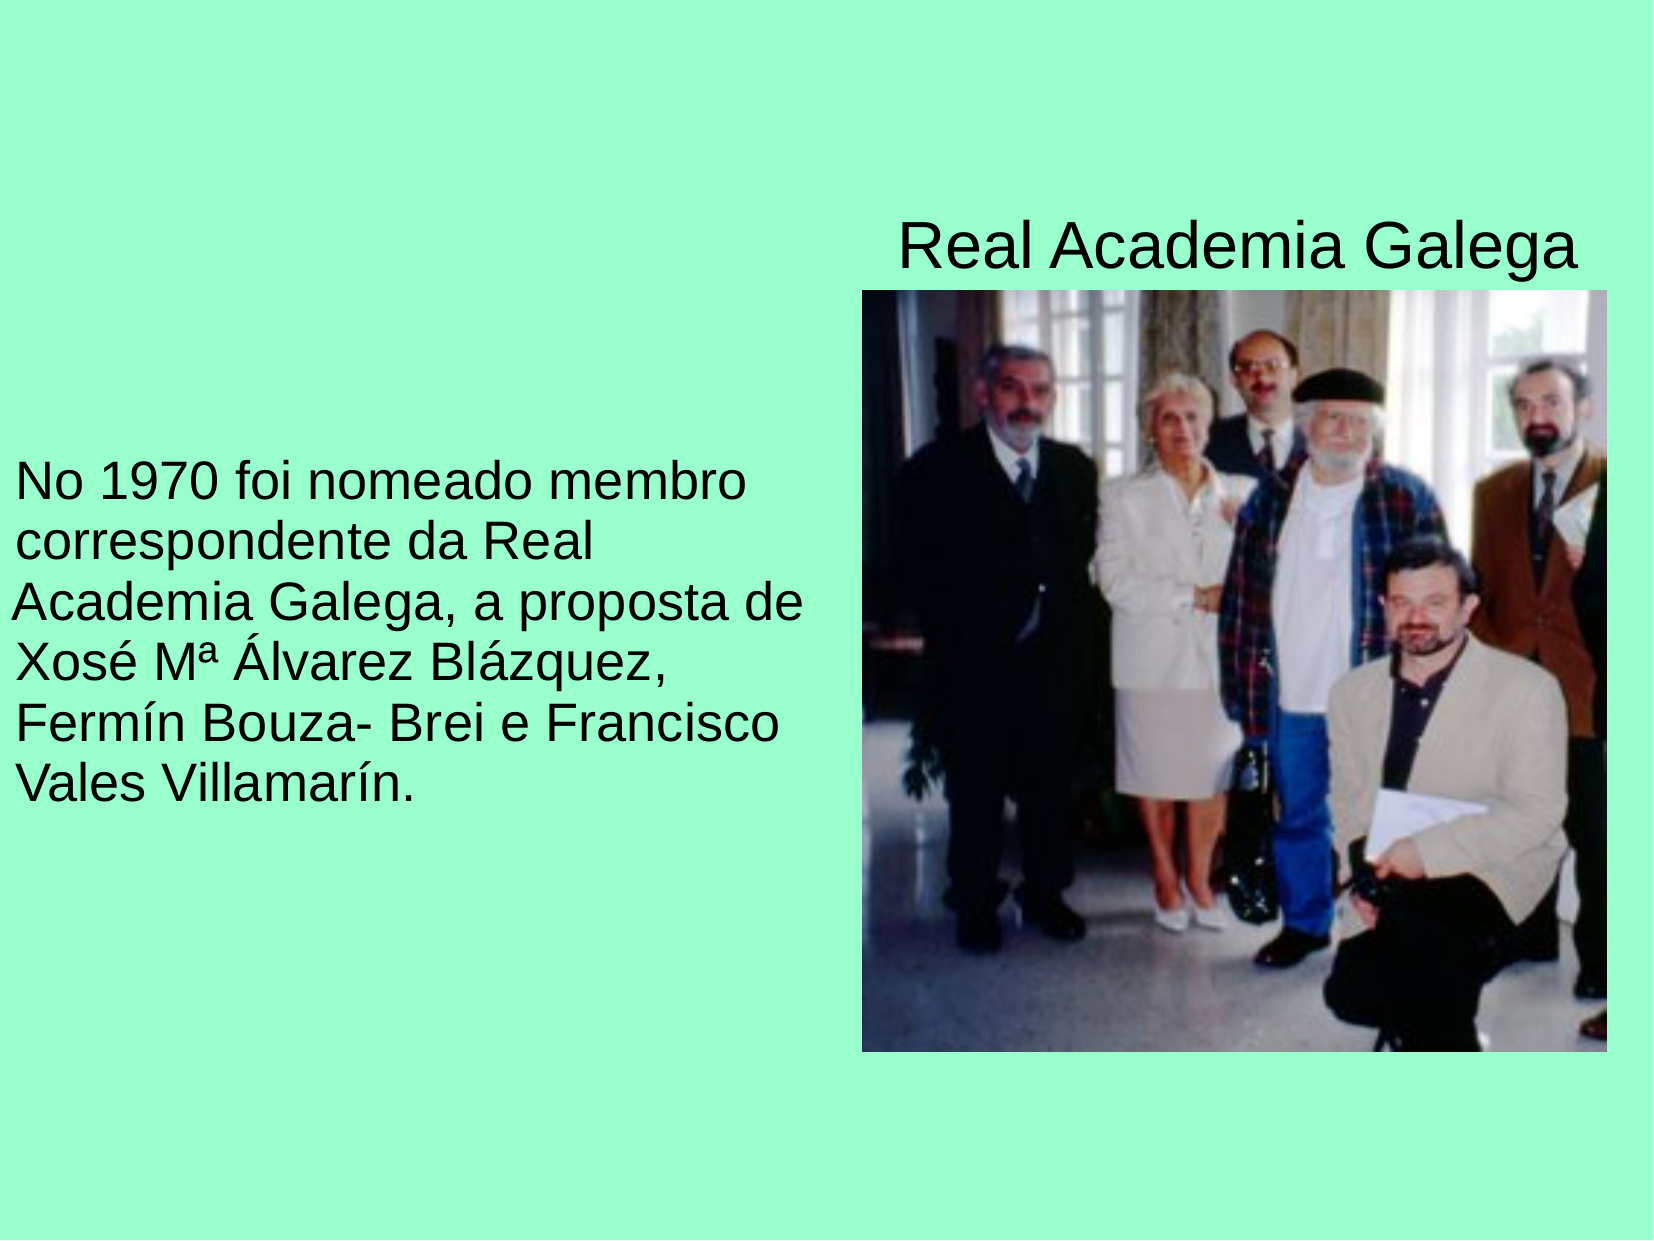

No 1970 foi nomeado membro correspondente da Real Academia Galega, a proposta de Xosé Mª Álvarez Blázquez, Fermín Bouza- Brei e Francisco Vales Villamarín.
Real Academia Galega
#